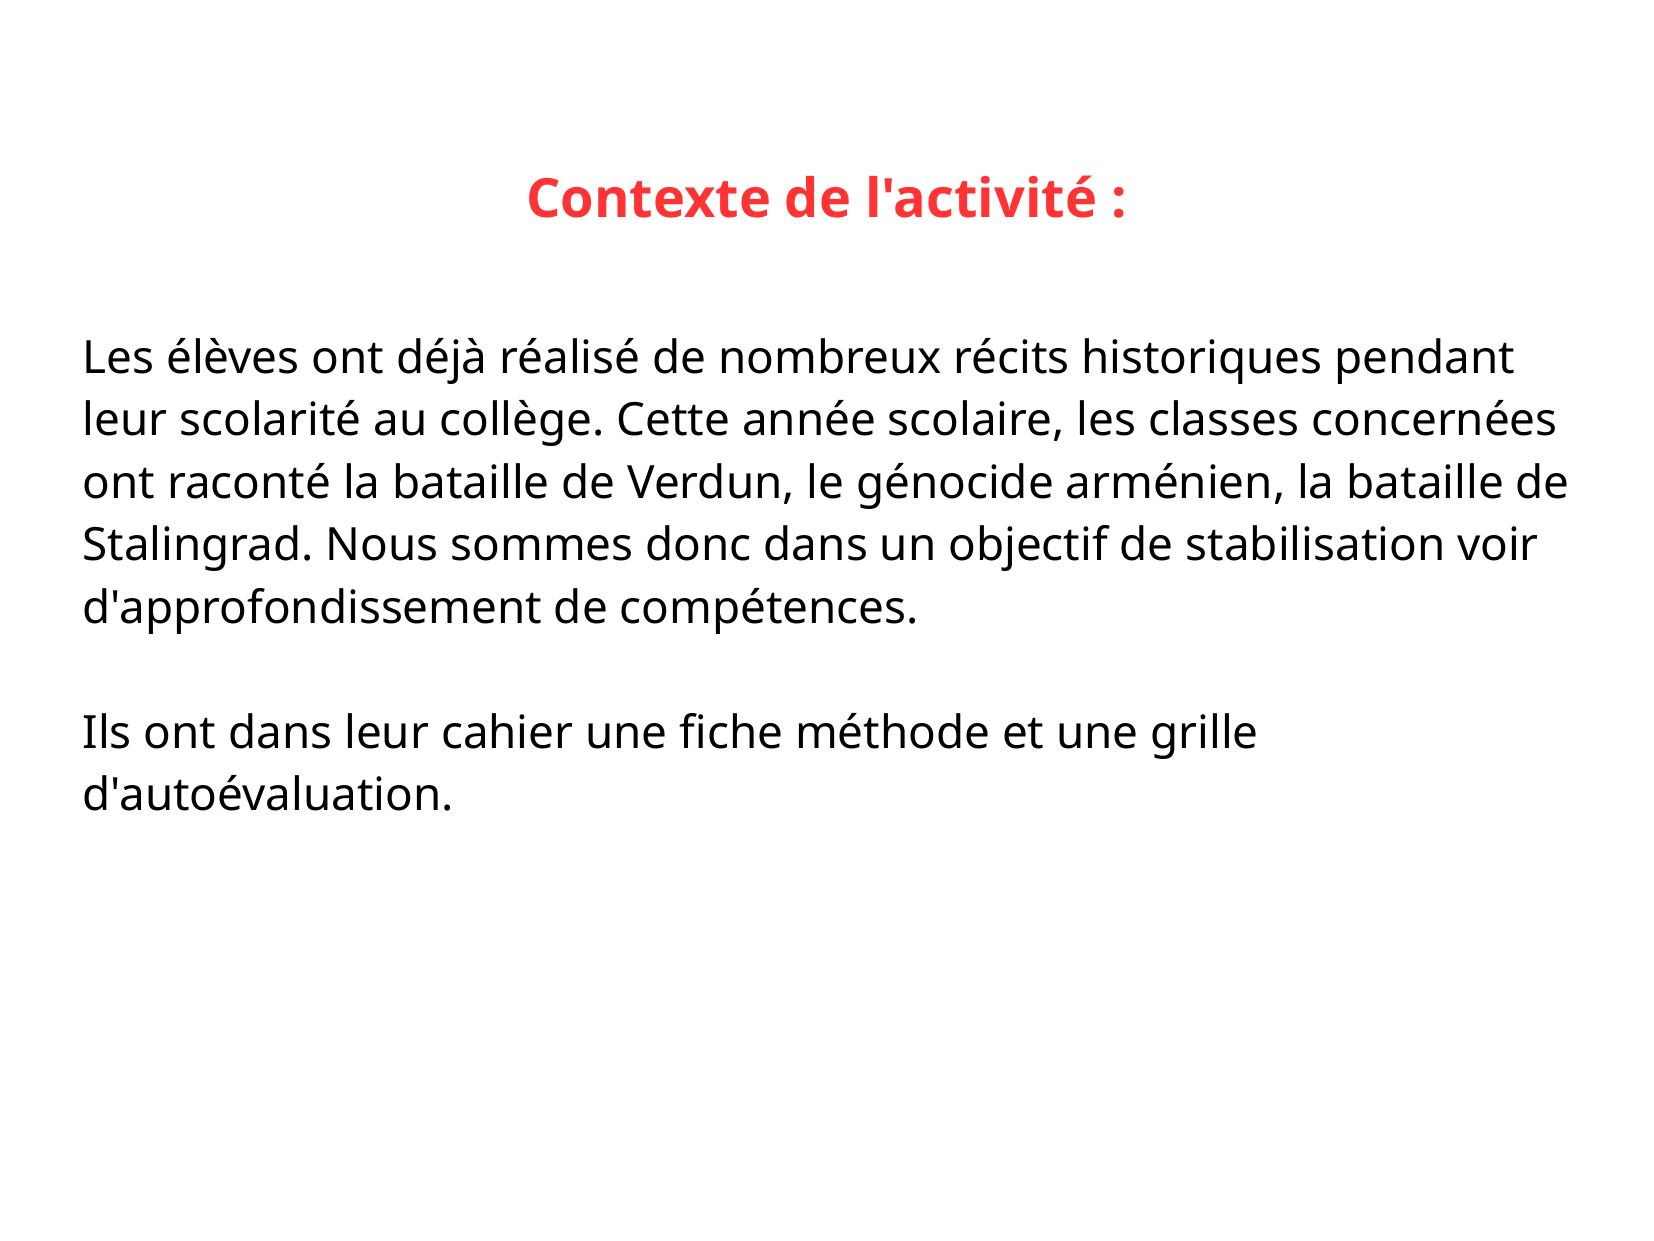

# Contexte de l'activité :
Les élèves ont déjà réalisé de nombreux récits historiques pendant leur scolarité au collège. Cette année scolaire, les classes concernées ont raconté la bataille de Verdun, le génocide arménien, la bataille de Stalingrad. Nous sommes donc dans un objectif de stabilisation voir d'approfondissement de compétences.
Ils ont dans leur cahier une fiche méthode et une grille d'autoévaluation.